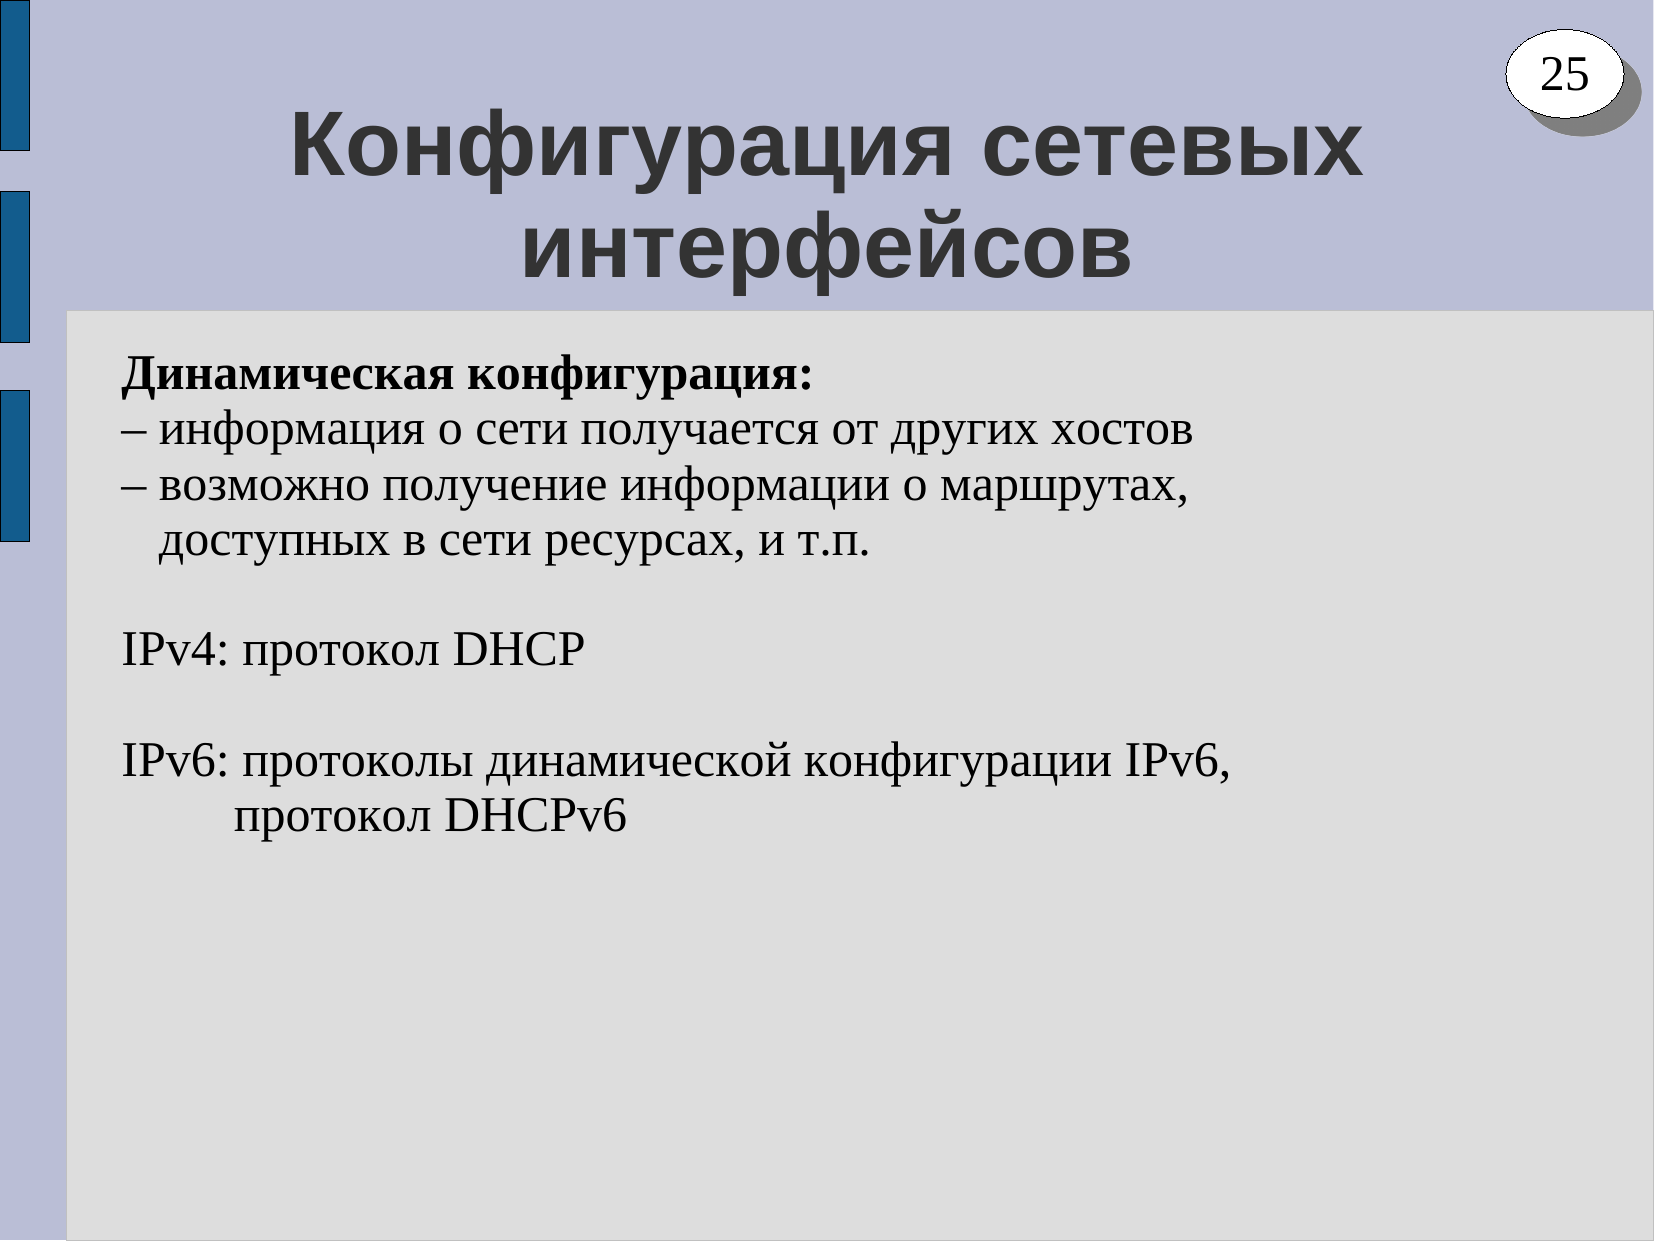

25
# Конфигурация сетевых интерфейсов
Динамическая конфигурация:
– информация о сети получается от других хостов
– возможно получение информации о маршрутах,
 доступных в сети ресурсах, и т.п.
IPv4: протокол DHCP
IPv6: протоколы динамической конфигурации IPv6,
 протокол DHCPv6